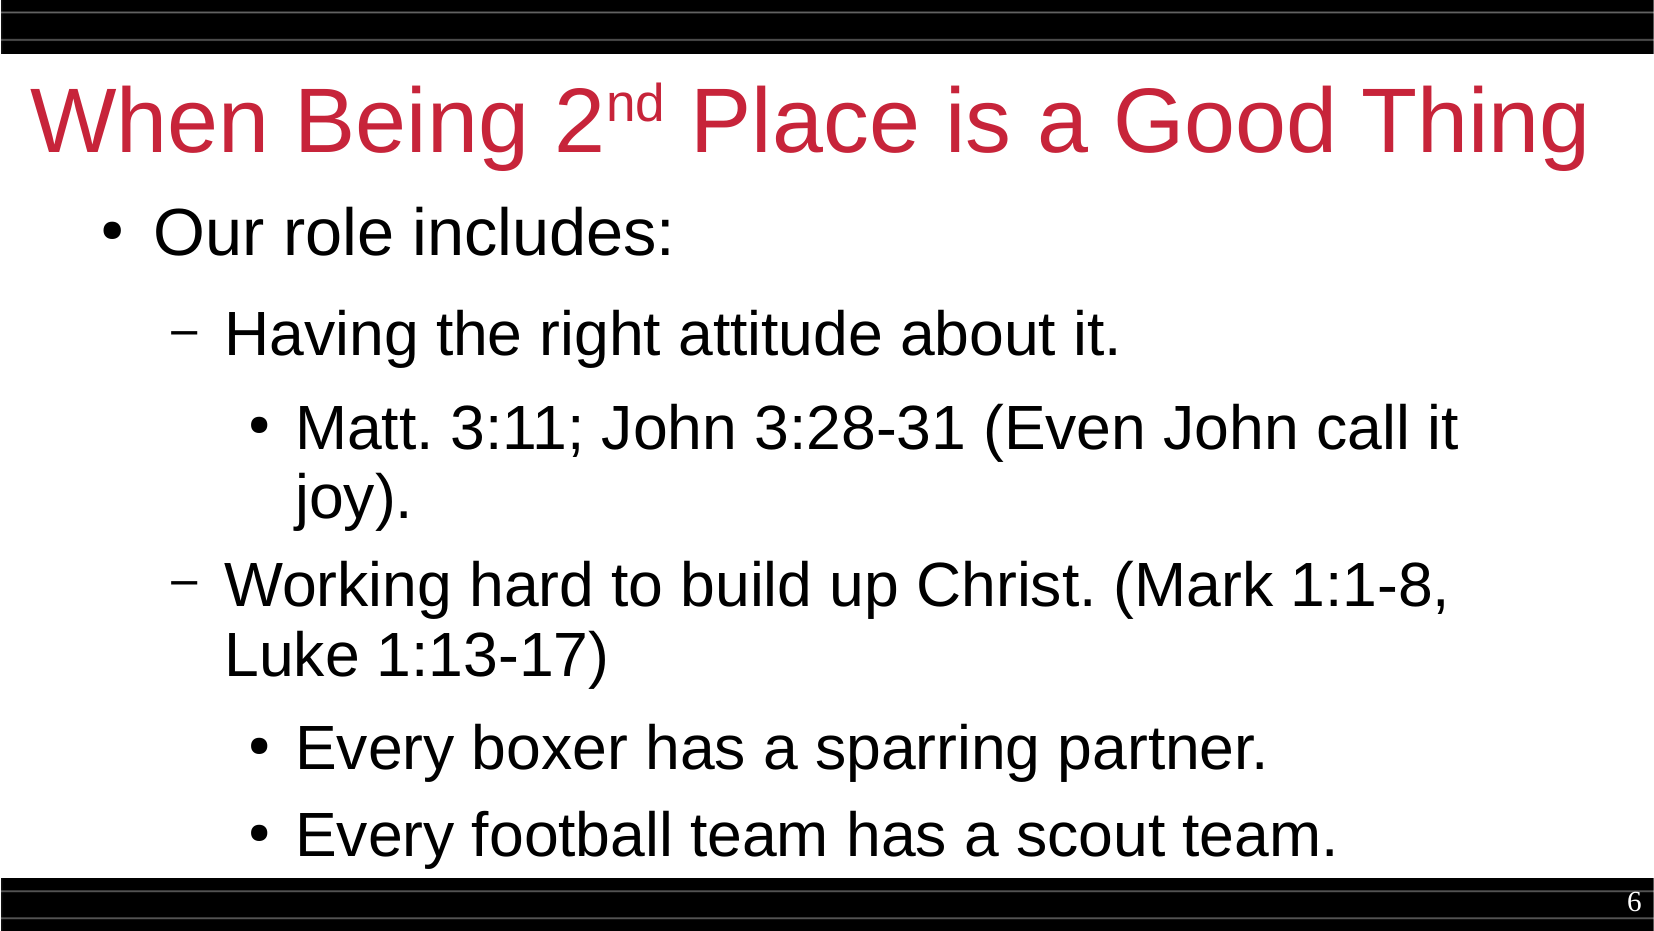

# When Being 2nd Place is a Good Thing
Our role includes:
Having the right attitude about it.
Matt. 3:11; John 3:28-31 (Even John call it joy).
Working hard to build up Christ. (Mark 1:1-8, Luke 1:13-17)
Every boxer has a sparring partner.
Every football team has a scout team.